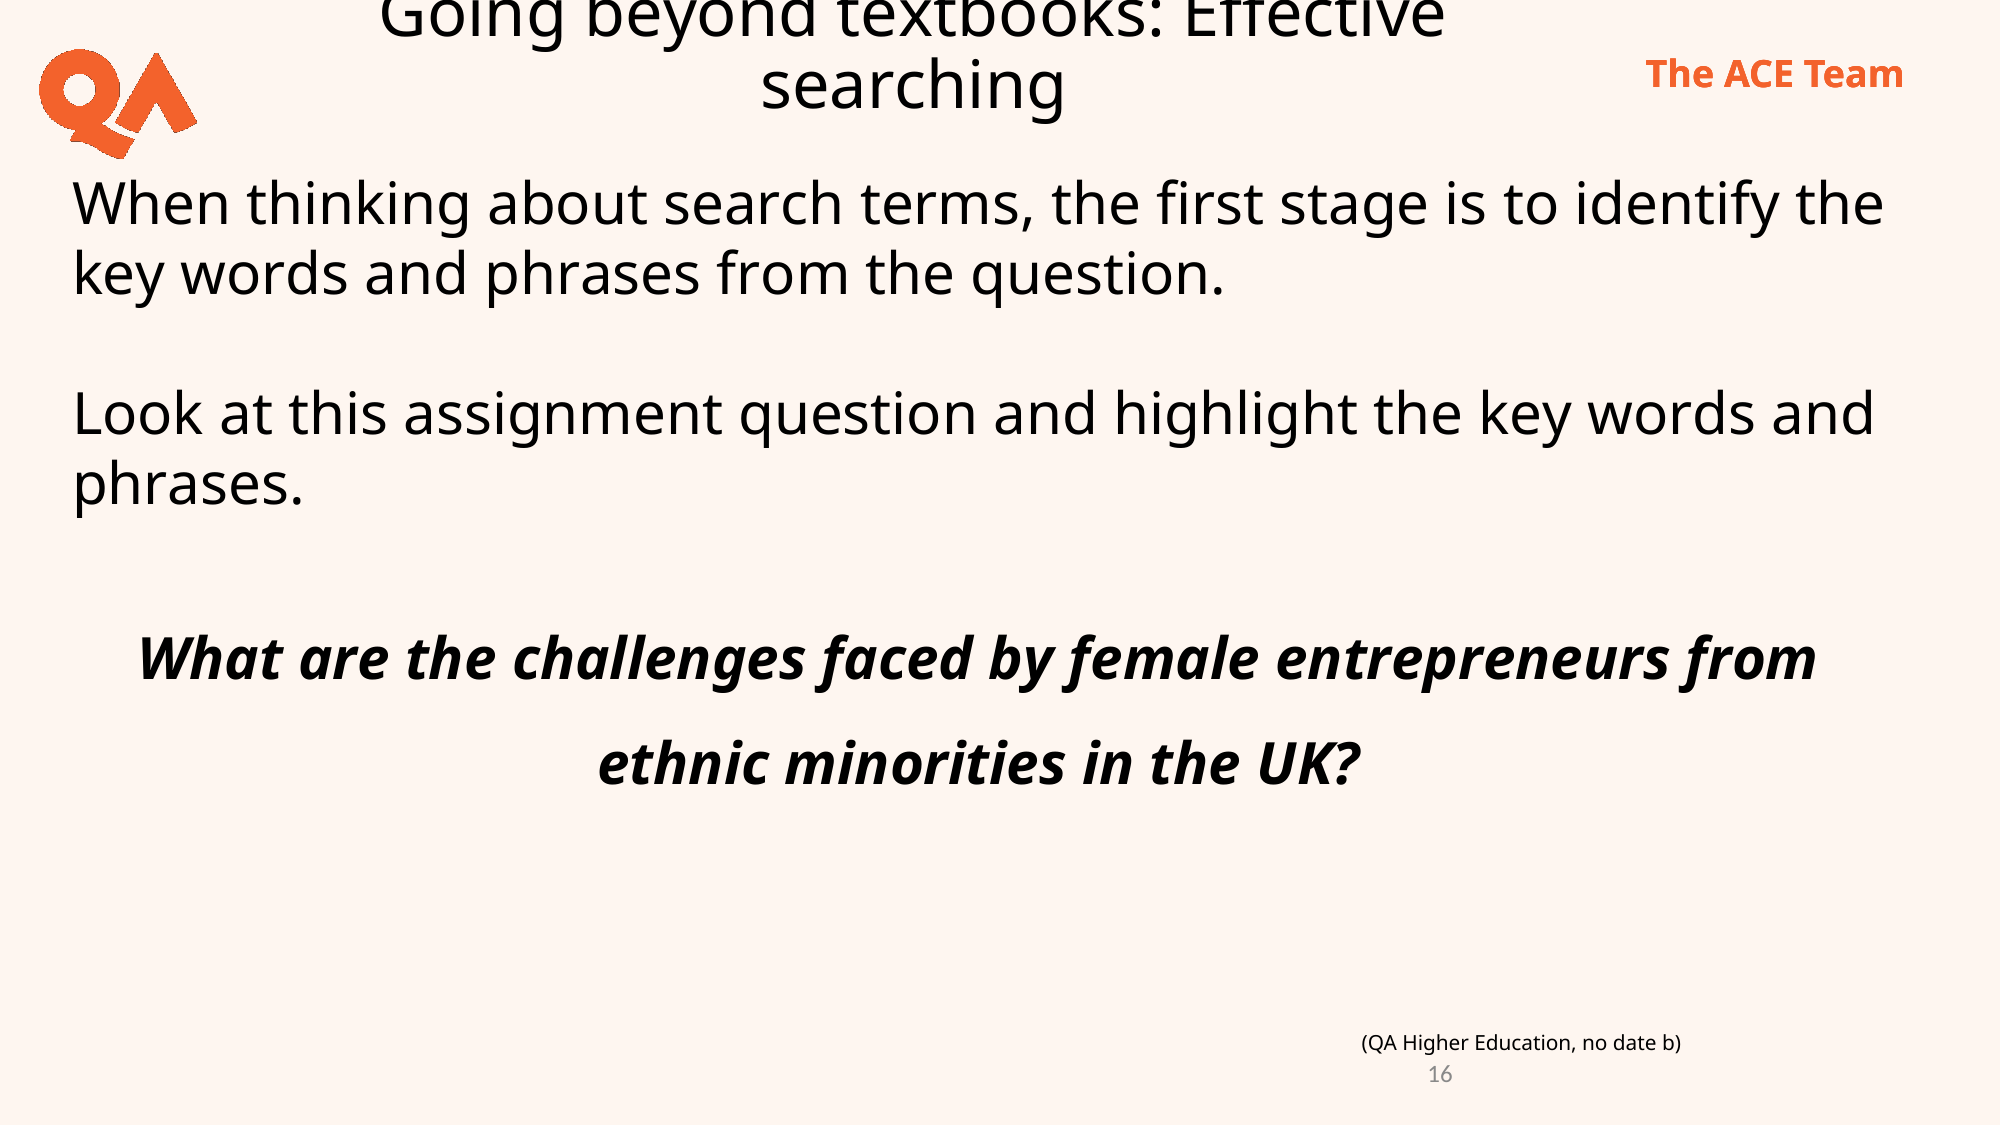

Going beyond textbooks: Effective searching
The ACE Team
When thinking about search terms, the first stage is to identify the key words and phrases from the question.
Look at this assignment question and highlight the key words and phrases.
What are the challenges faced by female entrepreneurs from ethnic minorities in the UK?
(QA Higher Education, no date b)